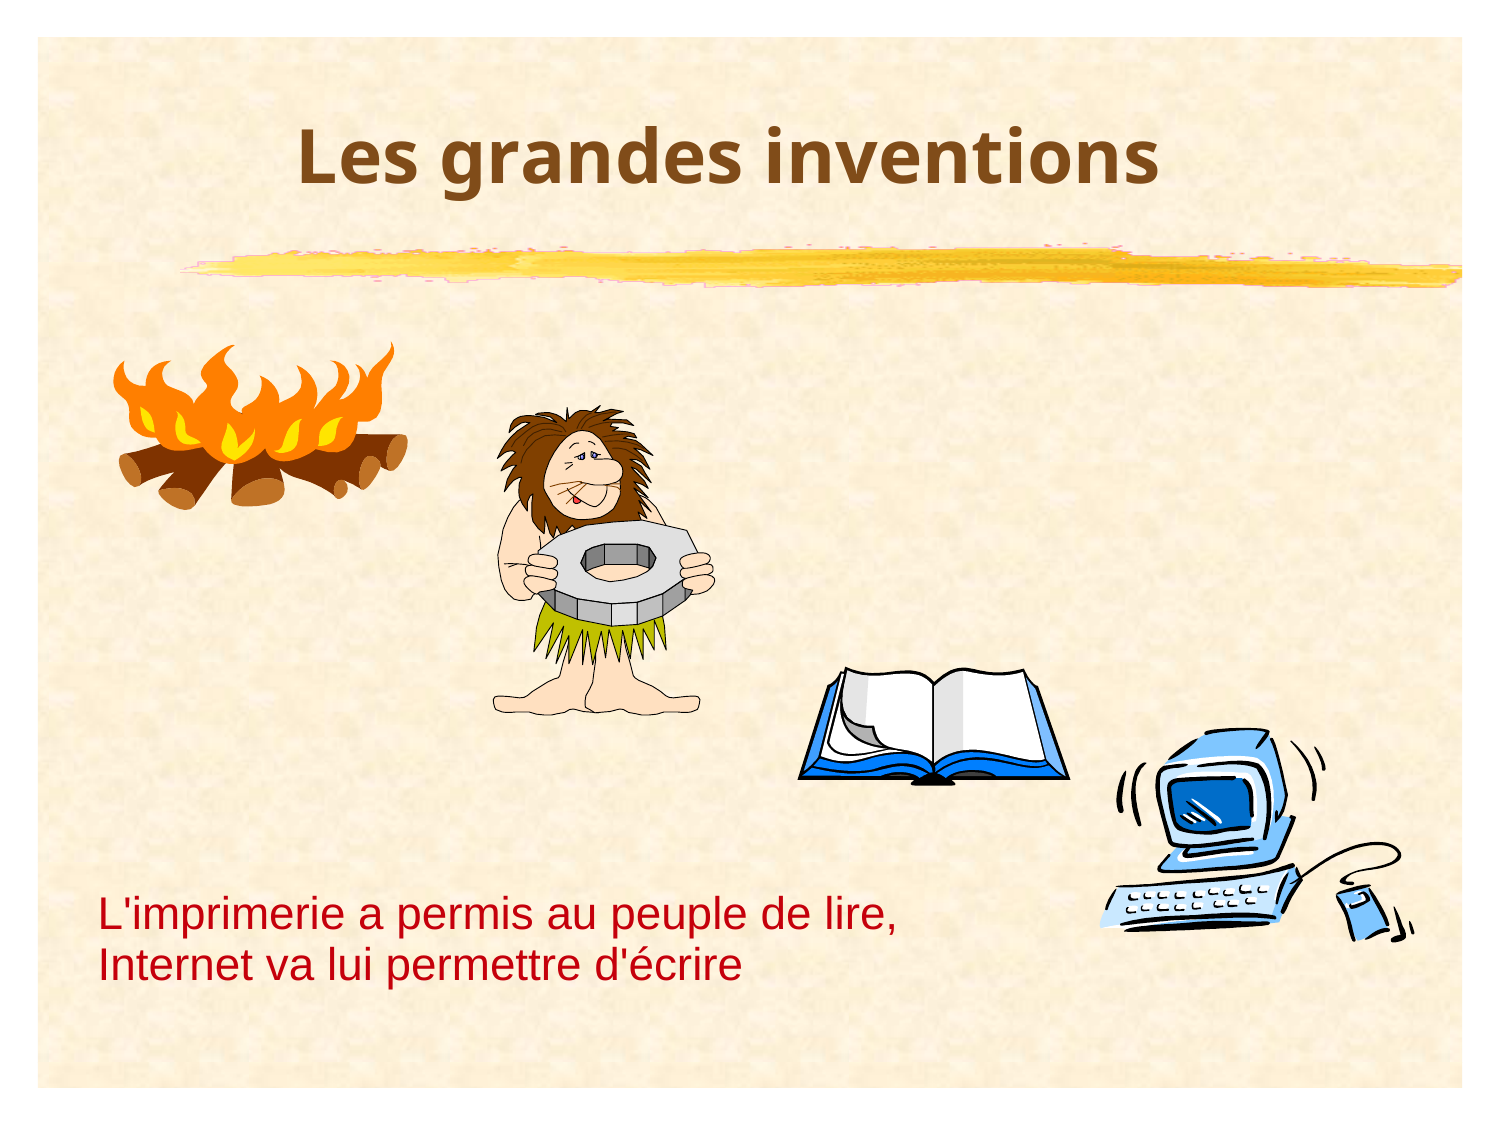

# Les grandes inventions
L'imprimerie a permis au peuple de lire,
Internet va lui permettre d'écrire